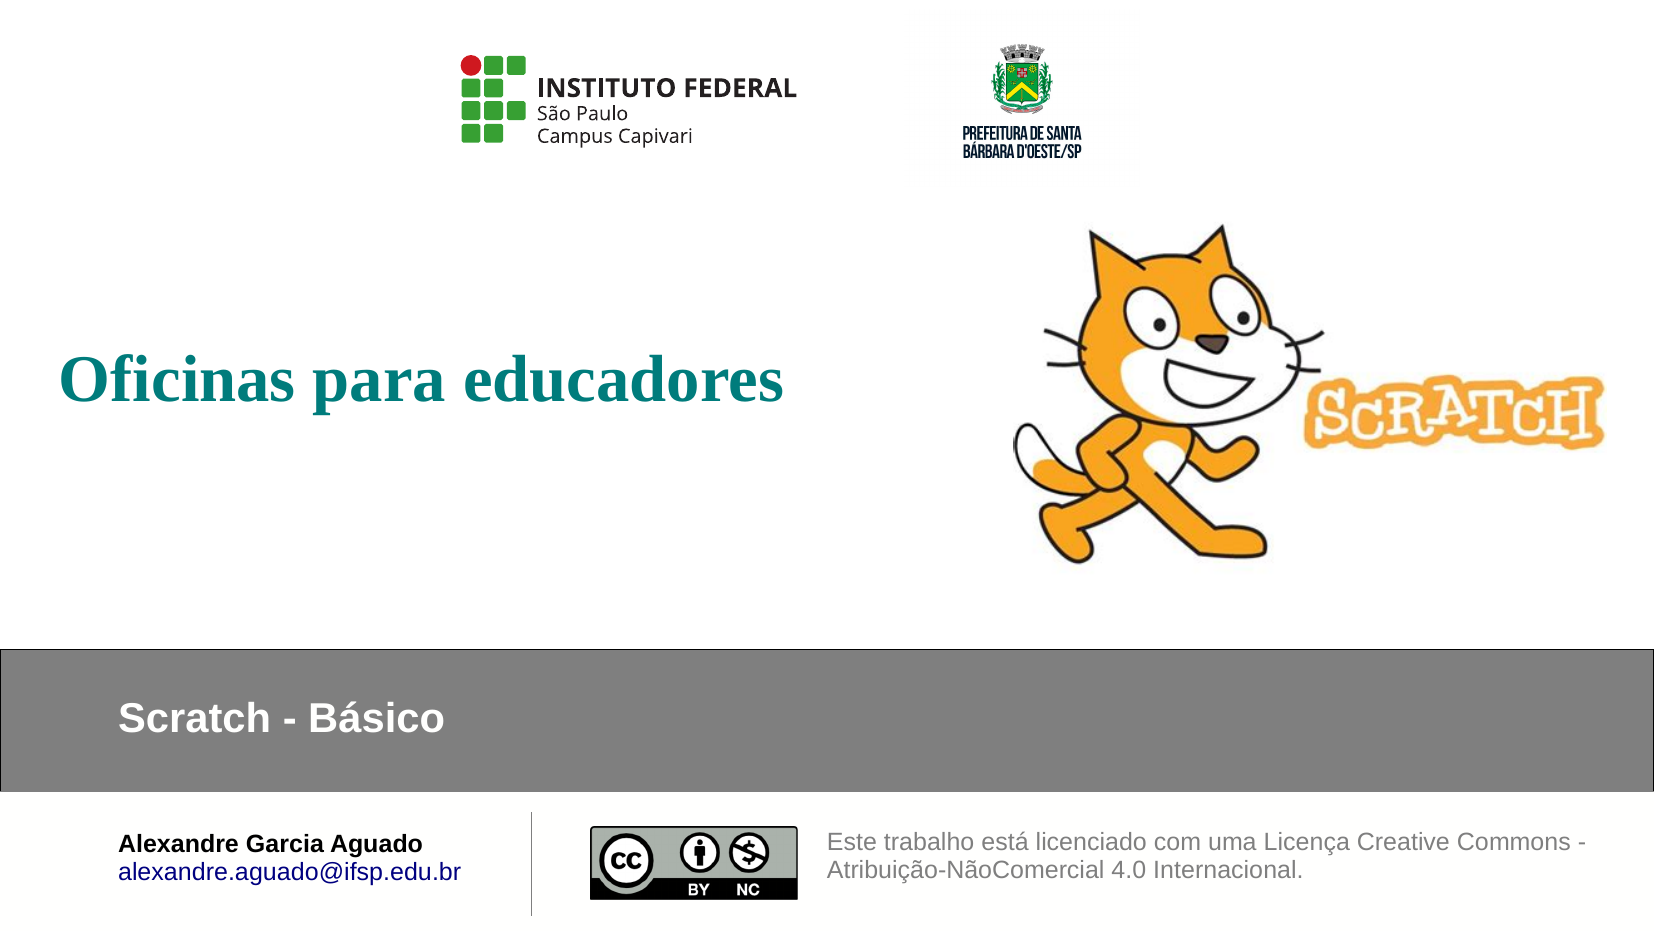

# Oficinas para educadores
Scratch - Básico
Este trabalho está licenciado com uma Licença Creative Commons - Atribuição-NãoComercial 4.0 Internacional.
Alexandre Garcia Aguado
alexandre.aguado@ifsp.edu.br